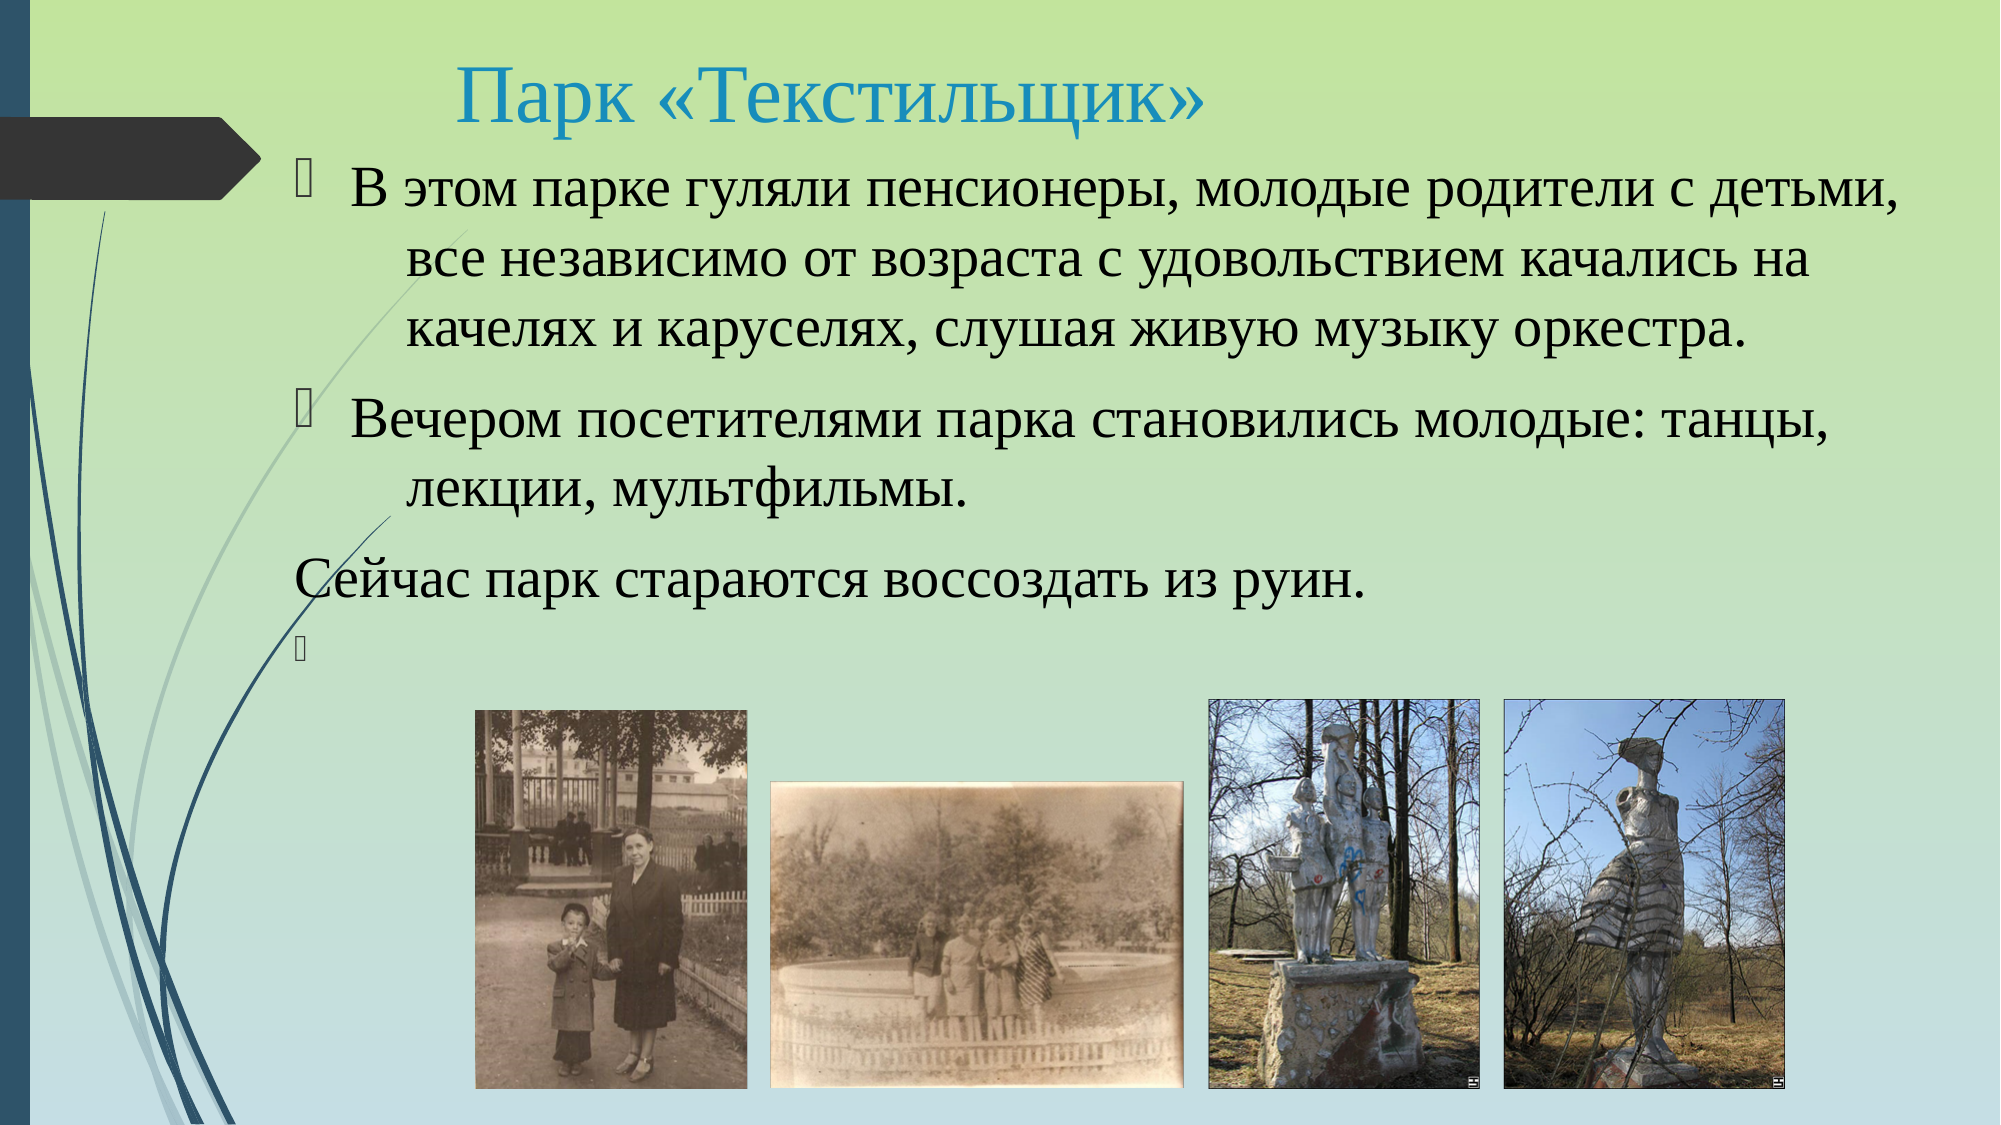

# Парк «Текстильщик»
В этом парке гуляли пенсионеры, молодые родители с детьми, все независимо от возраста с удовольствием качались на качелях и каруселях, слушая живую музыку оркестра.
Вечером посетителями парка становились молодые: танцы, лекции, мультфильмы.
Сейчас парк стараются воссоздать из руин.